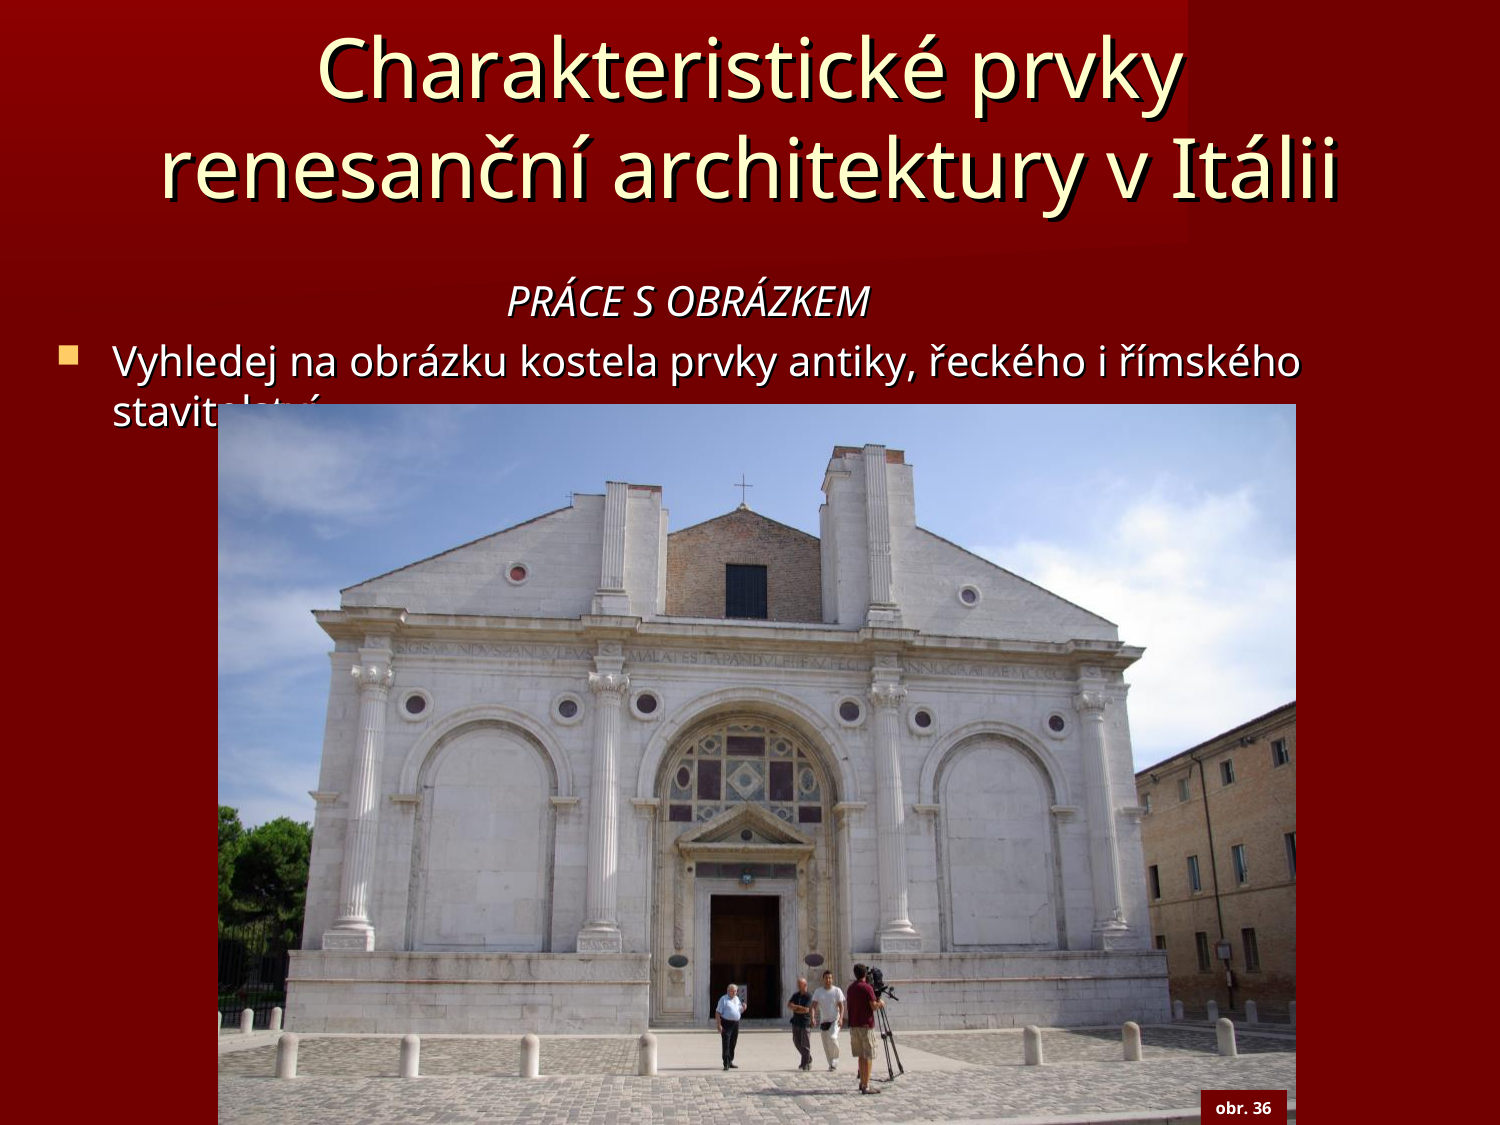

# Charakteristické prvky renesanční architektury v Itálii
				PRÁCE S OBRÁZKEM
Vyhledej na obrázku kostela prvky antiky, řeckého i římského stavitelství.
obr. 36